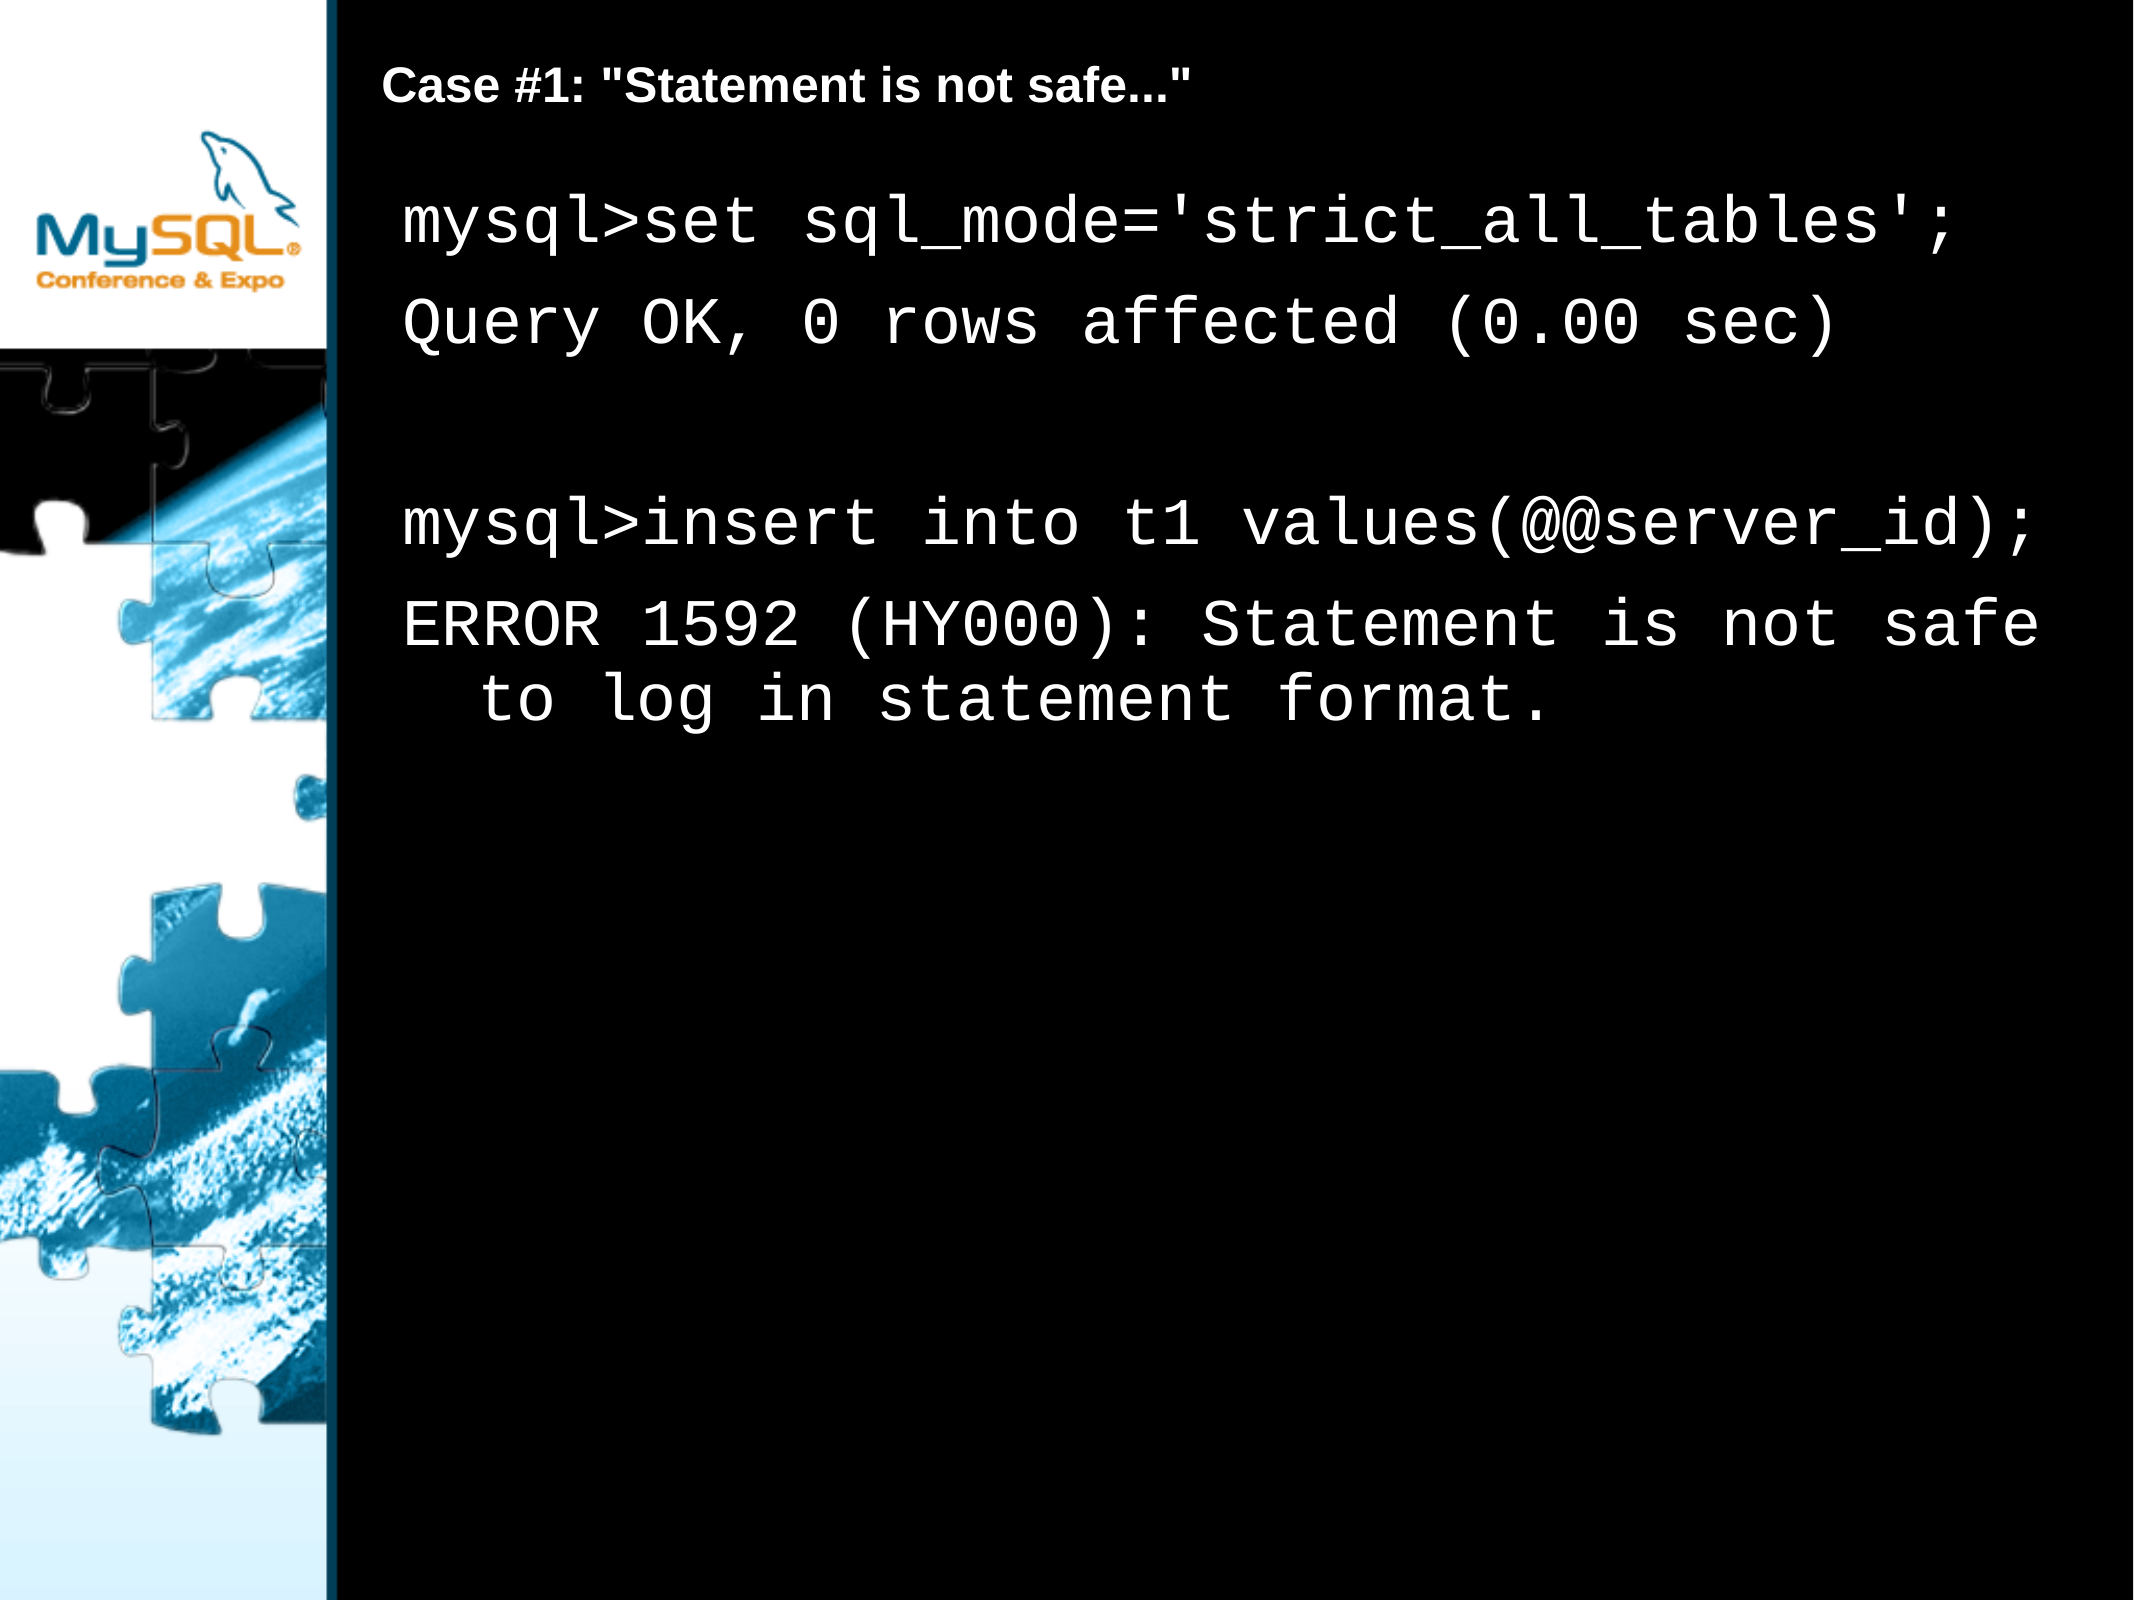

# Case #1: "Statement is not safe..."
mysql>set sql_mode='strict_all_tables';
Query OK, 0 rows affected (0.00 sec)
mysql>insert into t1 values(@@server_id);
ERROR 1592 (HY000): Statement is not safe to log in statement format.